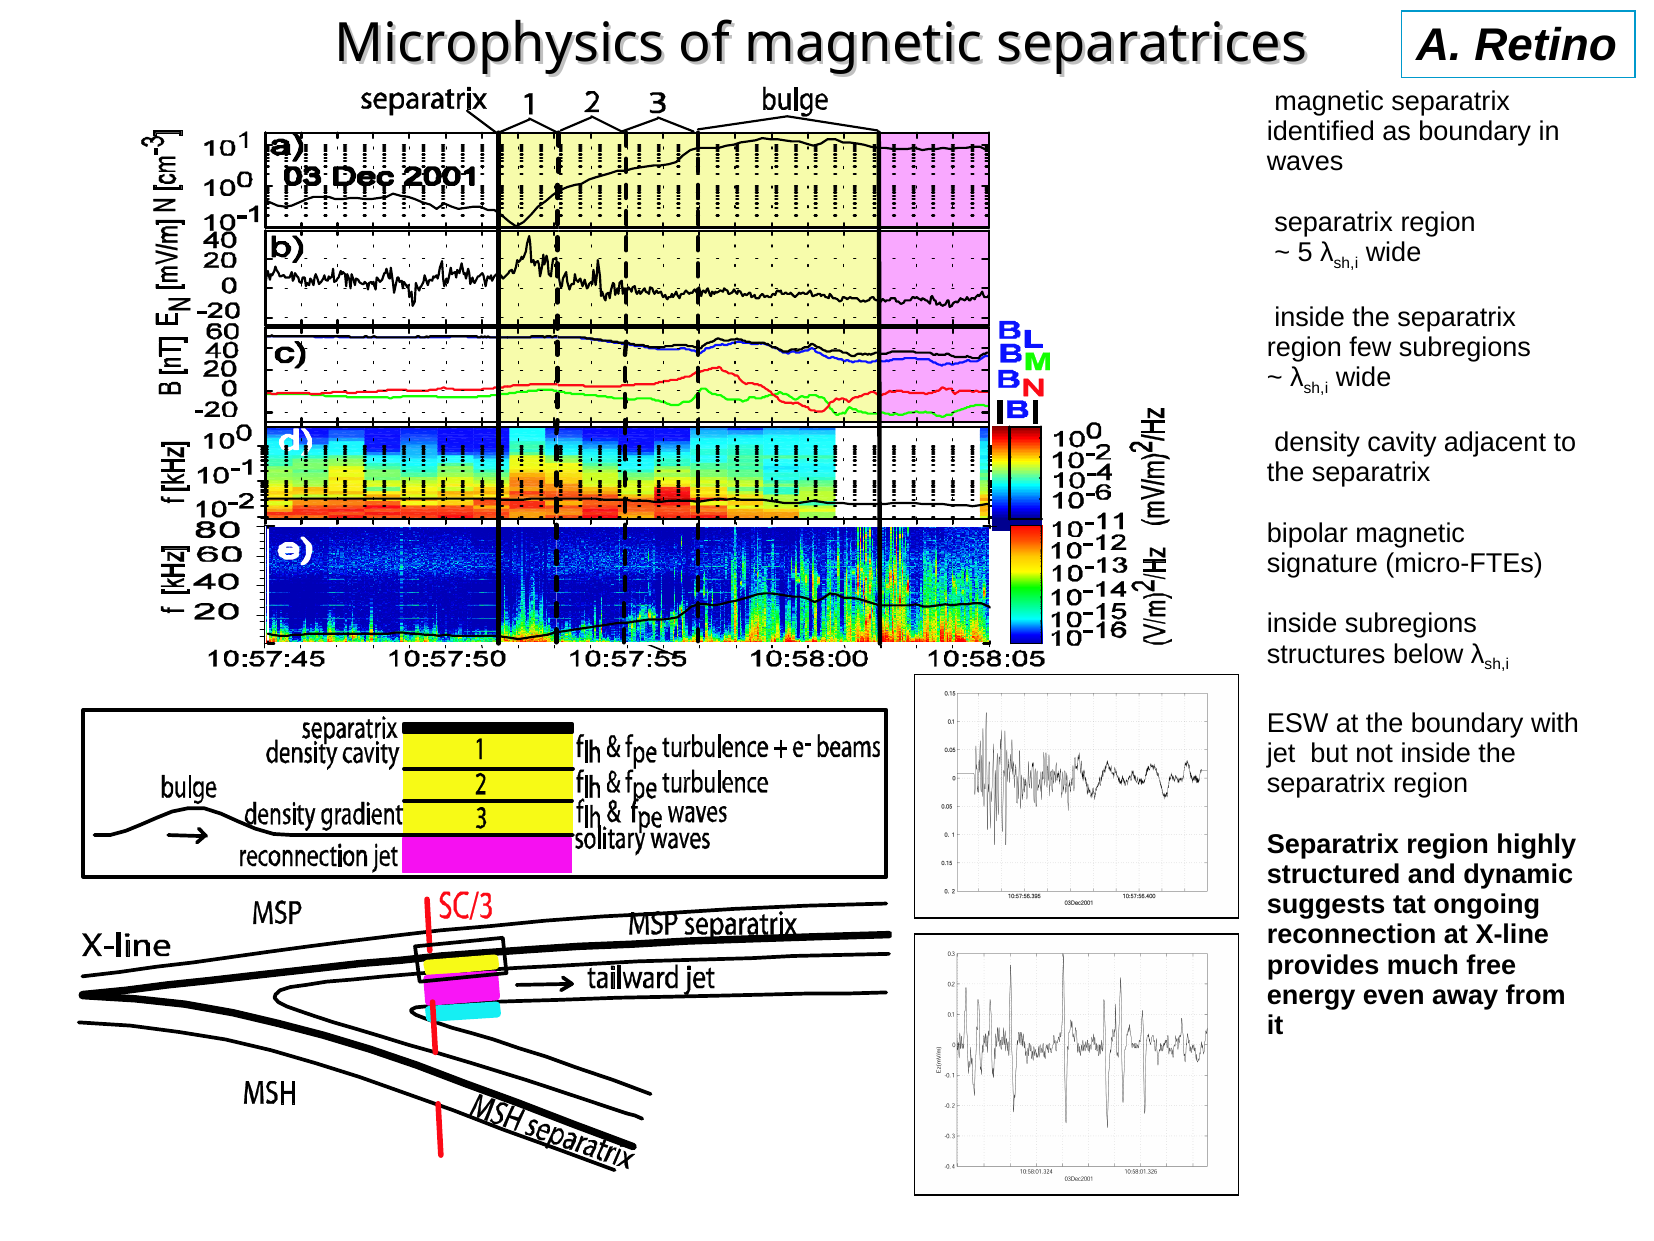

# Microphysics of magnetic separatrices
A. Retino
 magnetic separatrix identified as boundary in waves
 separatrix region
 ~ 5 λsh,i wide
 inside the separatrix region few subregions
~ λsh,i wide
 density cavity adjacent to the separatrix
bipolar magnetic signature (micro-FTEs)
inside subregions structures below λsh,i
ESW at the boundary with jet but not inside the separatrix region
Separatrix region highly structured and dynamic suggests tat ongoing reconnection at X-line provides much free energy even away from it
magnetic separatrix
Retinò et al.,Geophys. Res. Lett.., 2006